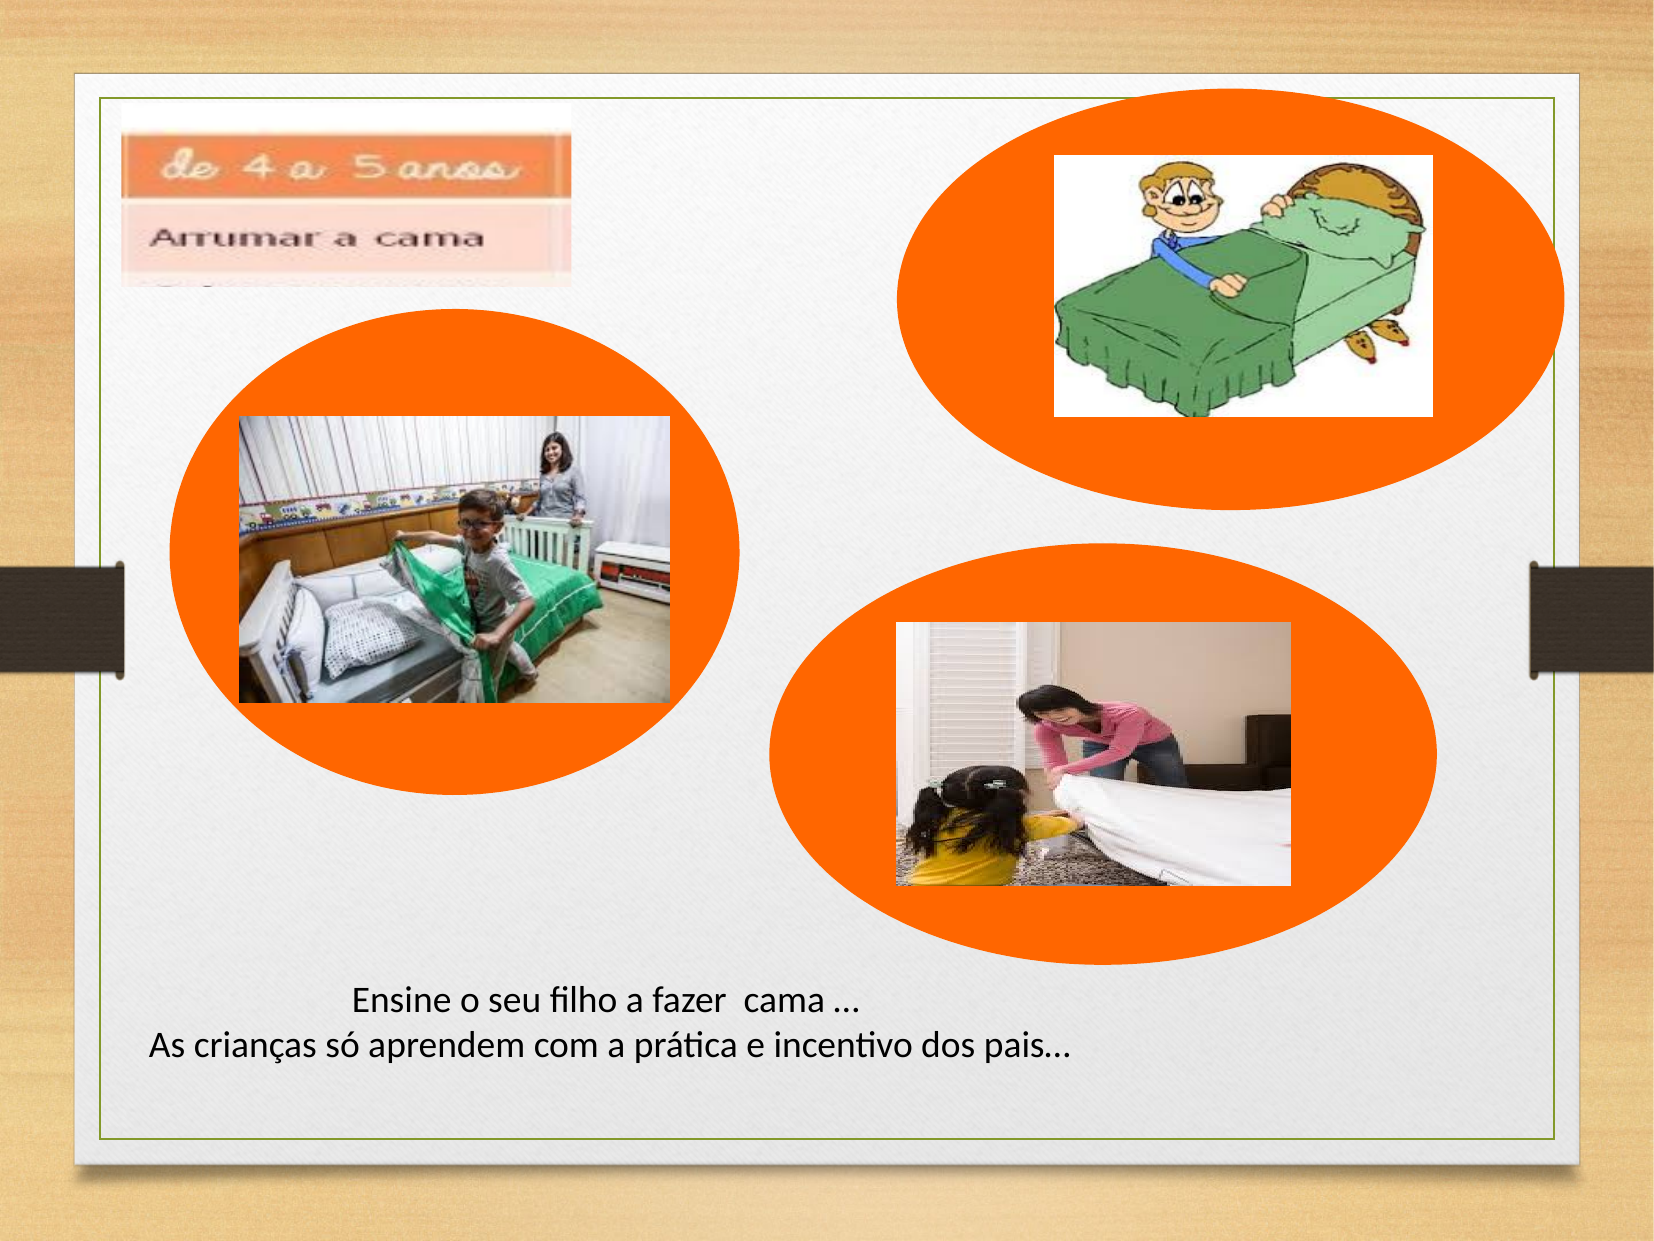

Ensine o seu filho a fazer cama …
As crianças só aprendem com a prática e incentivo dos pais…